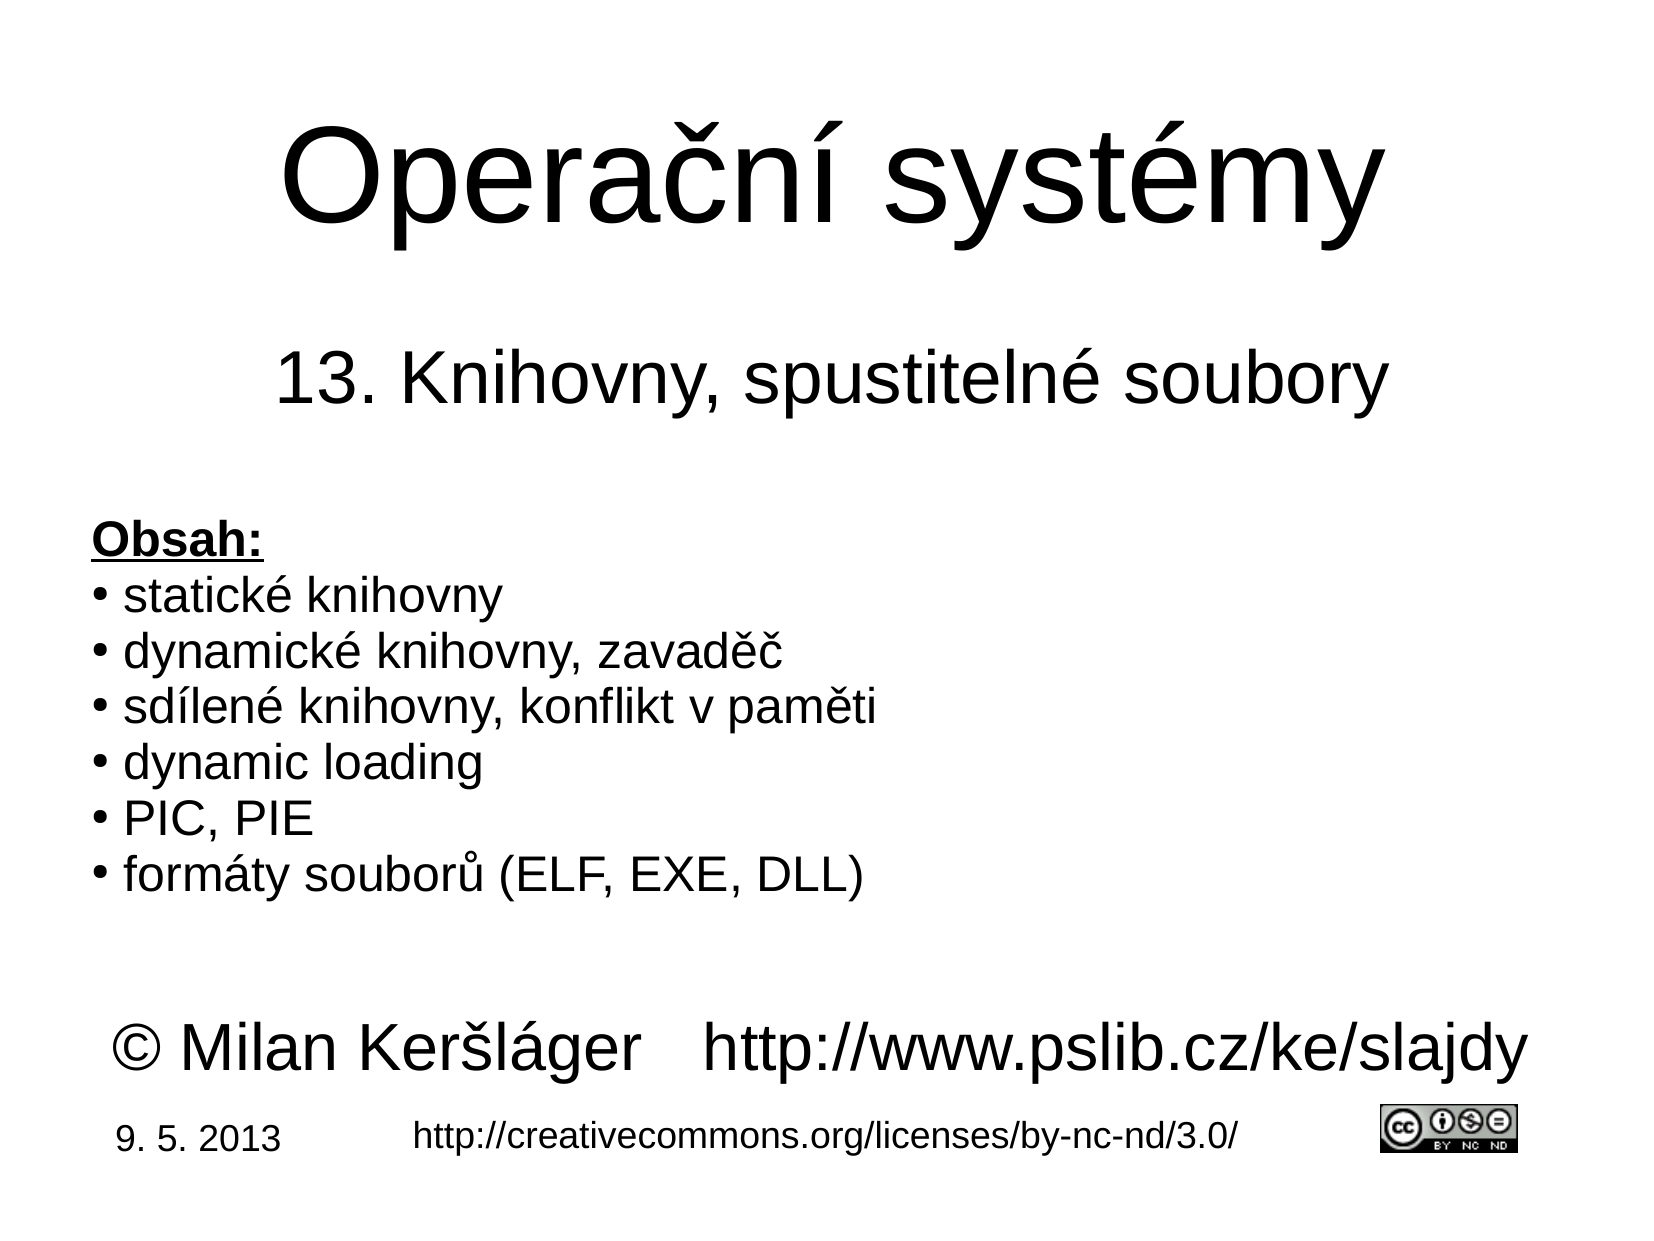

# Operační systémy 13. Knihovny, spustitelné soubory
Obsah:
 statické knihovny
 dynamické knihovny, zavaděč
 sdílené knihovny, konflikt v paměti
 dynamic loading
 PIC, PIE
 formáty souborů (ELF, EXE, DLL)
© Milan Keršláger	http://www.pslib.cz/ke/slajdy
http://creativecommons.org/licenses/by-nc-nd/3.0/
9. 5. 2013